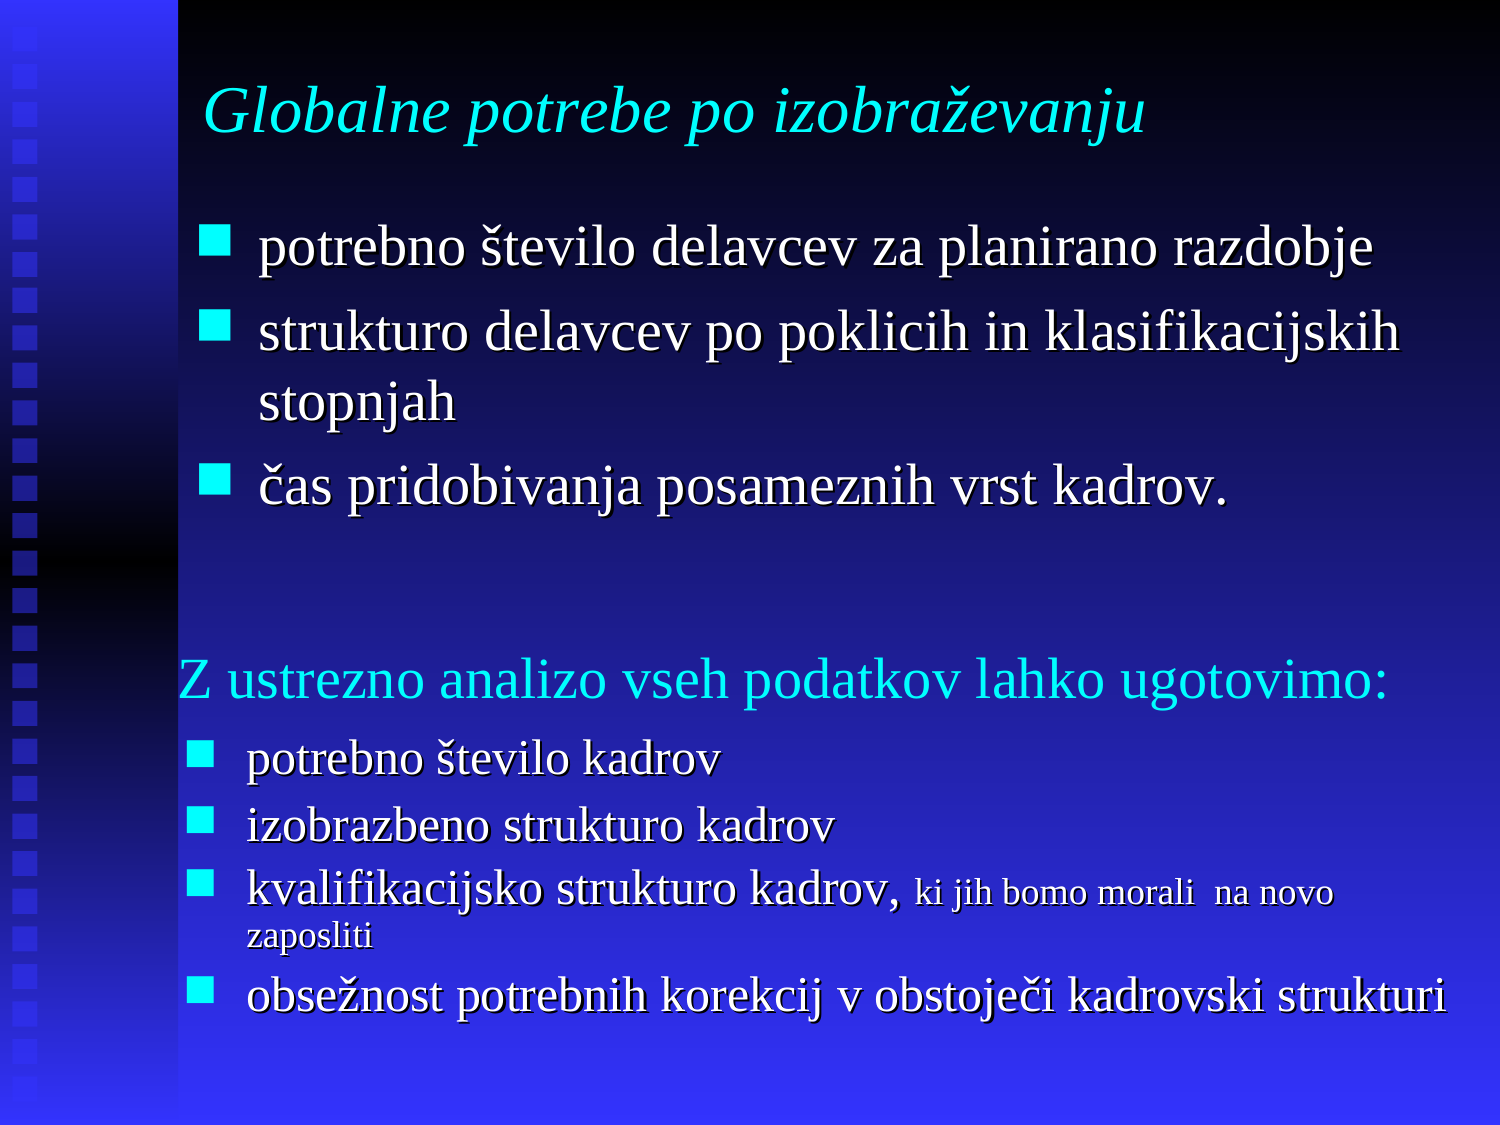

# Globalne potrebe po izobraževanju
potrebno število delavcev za planirano razdobje
strukturo delavcev po poklicih in klasifikacijskih stopnjah
čas pridobivanja posameznih vrst kadrov.
Z ustrezno analizo vseh podatkov lahko ugotovimo:
potrebno število kadrov
izobrazbeno strukturo kadrov
kvalifikacijsko strukturo kadrov, ki jih bomo morali na novo zaposliti
obsežnost potrebnih korekcij v obstoječi kadrovski strukturi